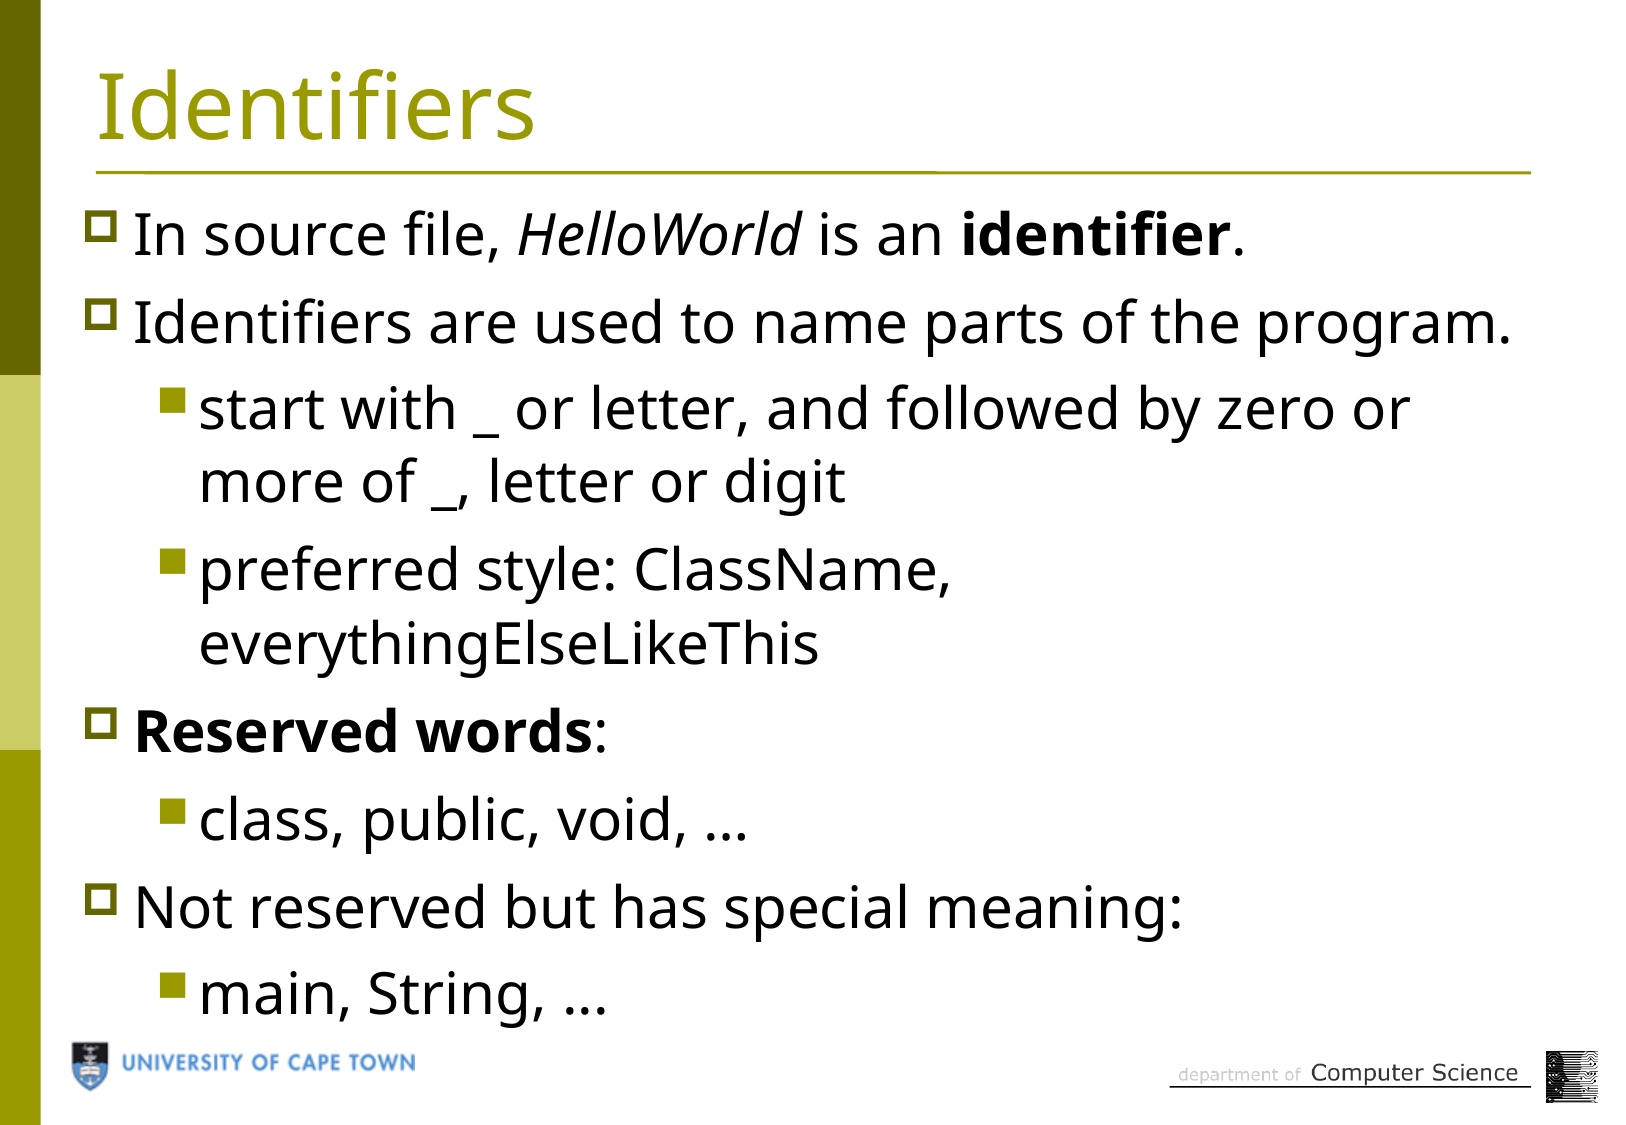

# Identifiers
In source file, HelloWorld is an identifier.
Identifiers are used to name parts of the program.
start with _ or letter, and followed by zero or more of _, letter or digit
preferred style: ClassName, everythingElseLikeThis
Reserved words:
class, public, void, …
Not reserved but has special meaning:
main, String, ...